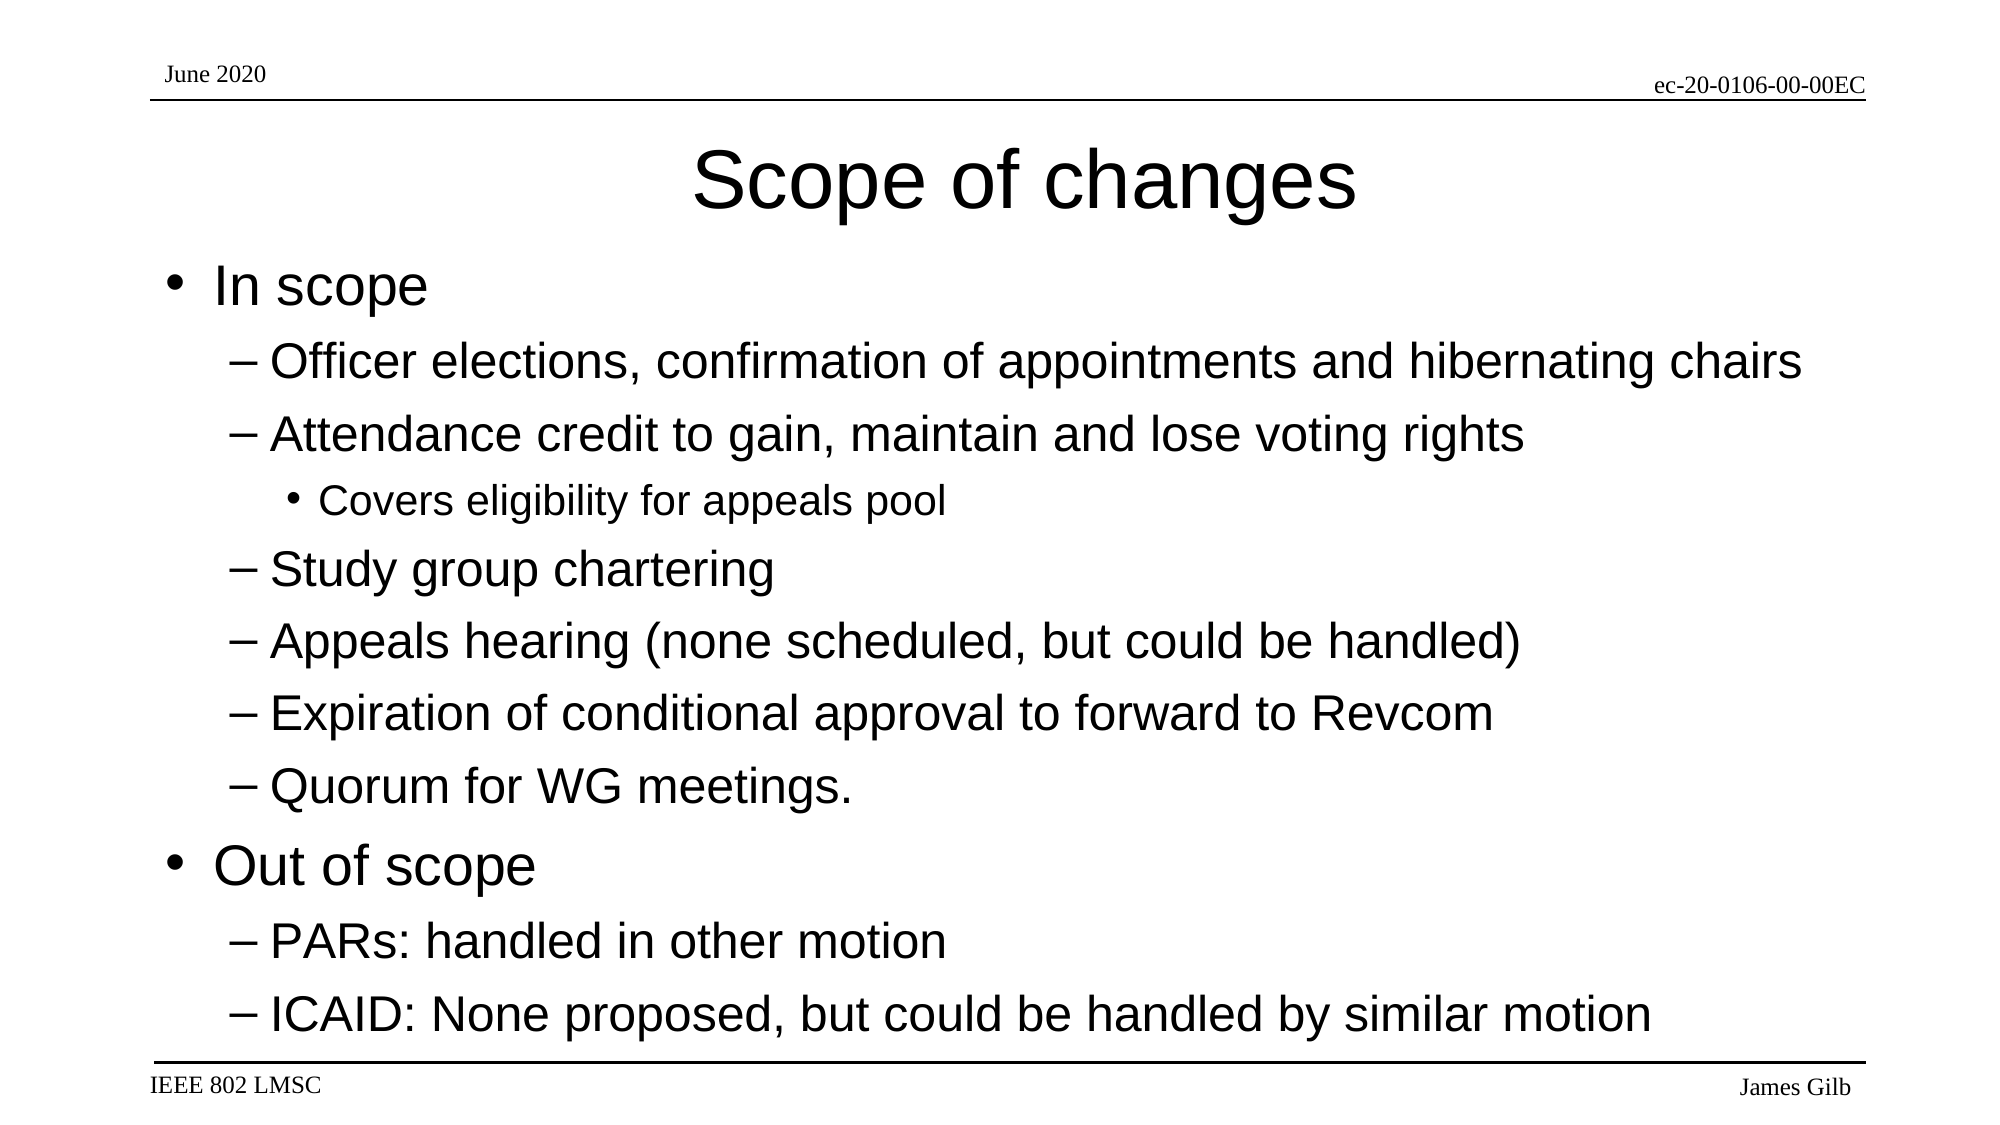

# Scope of changes
In scope
Officer elections, confirmation of appointments and hibernating chairs
Attendance credit to gain, maintain and lose voting rights
Covers eligibility for appeals pool
Study group chartering
Appeals hearing (none scheduled, but could be handled)
Expiration of conditional approval to forward to Revcom
Quorum for WG meetings.
Out of scope
PARs: handled in other motion
ICAID: None proposed, but could be handled by similar motion